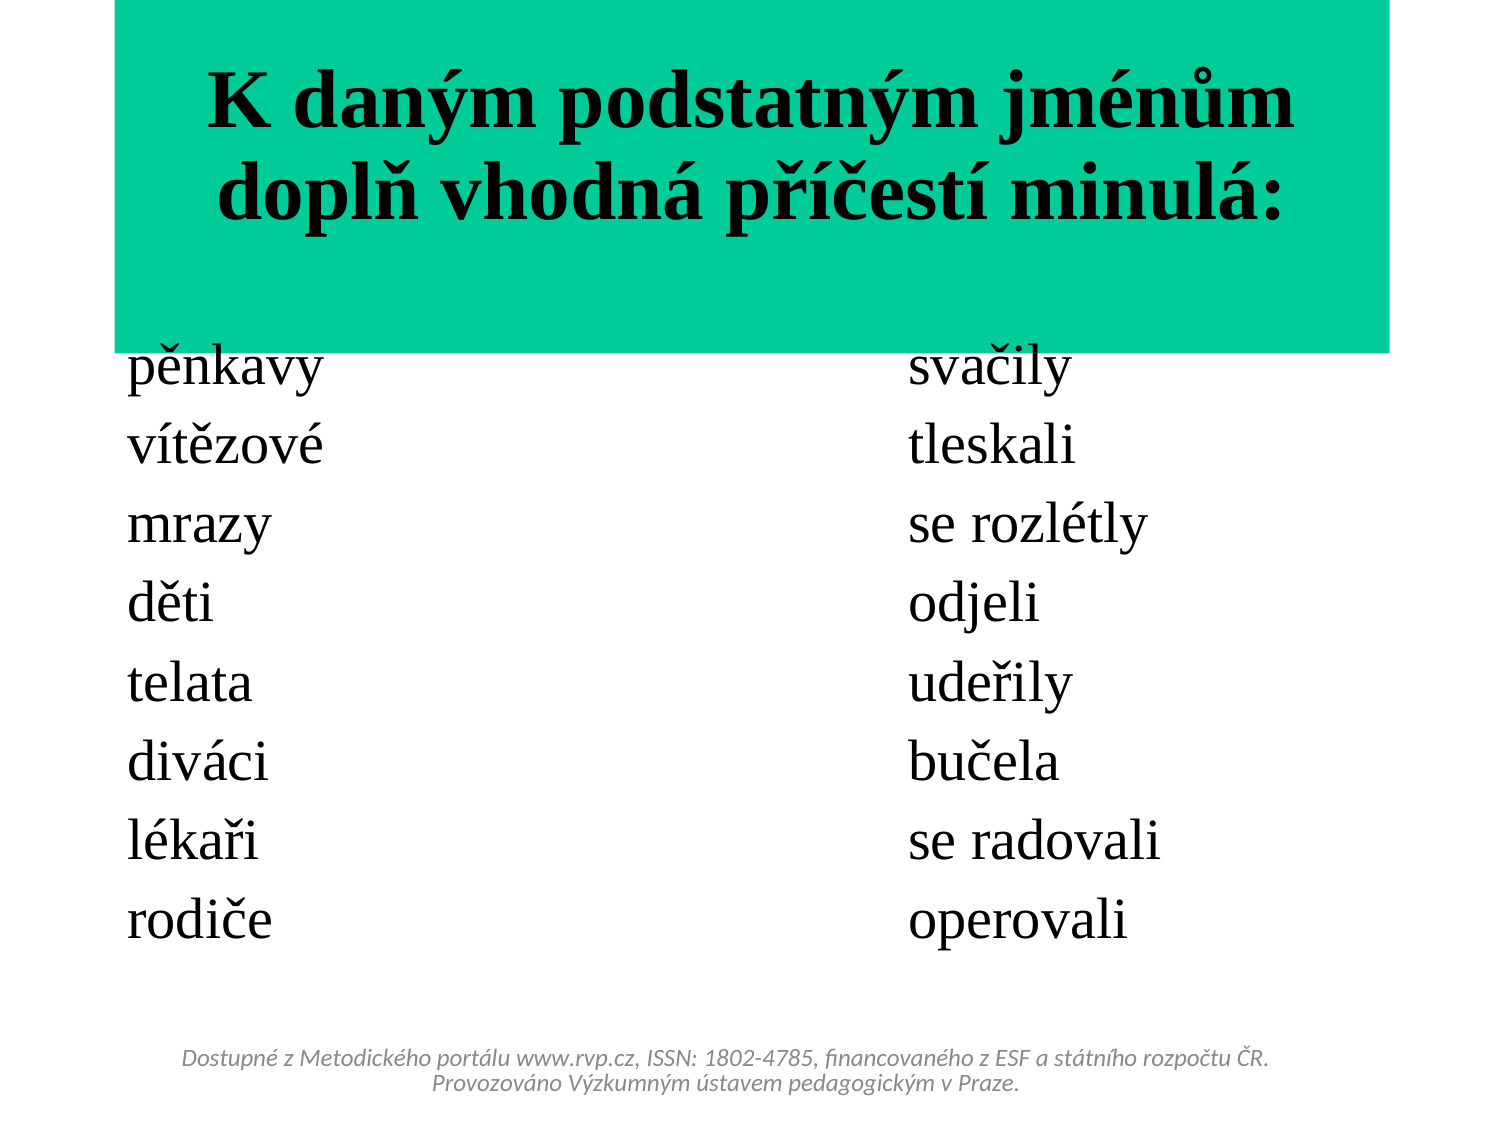

# K daným podstatným jménům doplň vhodná příčestí minulá:
pěnkavy
vítězové
mrazy
děti
telata
diváci
lékaři
rodiče
svačily
tleskali
se rozlétly
odjeli
udeřily
bučela
se radovali
operovali
Dostupné z Metodického portálu www.rvp.cz, ISSN: 1802-4785, financovaného z ESF a státního rozpočtu ČR. Provozováno Výzkumným ústavem pedagogickým v Praze.